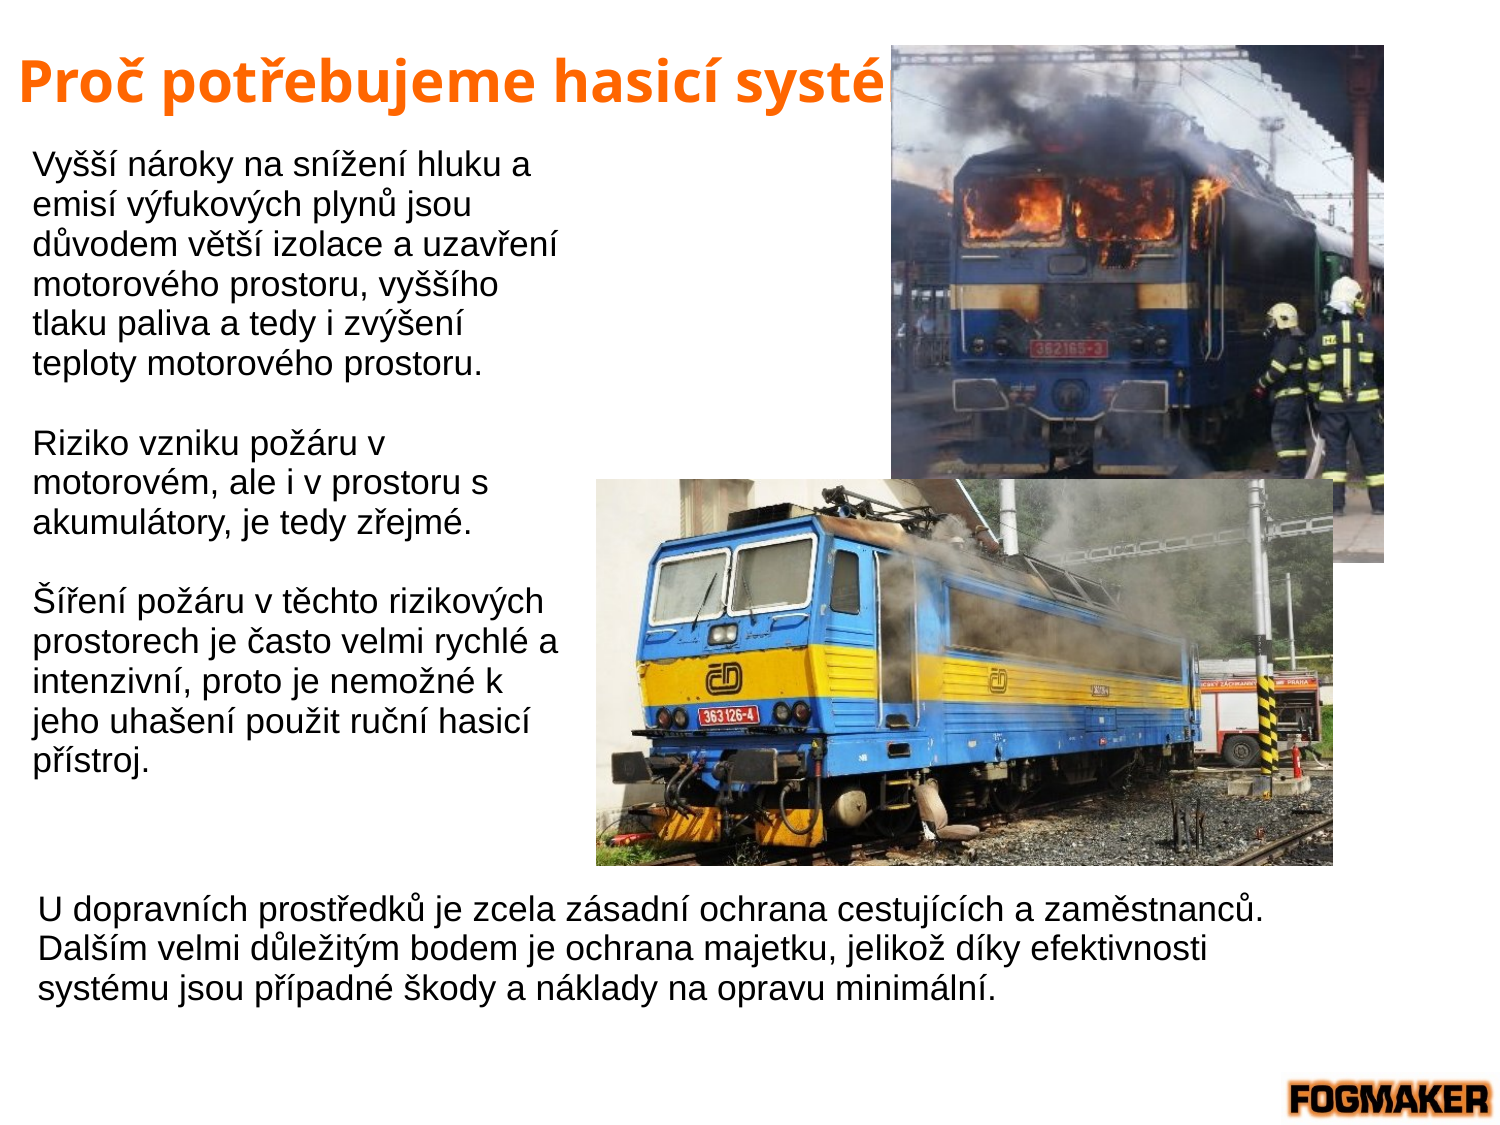

Proč potřebujeme hasicí systém?
Vyšší nároky na snížení hluku a emisí výfukových plynů jsou důvodem větší izolace a uzavření motorového prostoru, vyššího tlaku paliva a tedy i zvýšení teploty motorového prostoru.
Riziko vzniku požáru v motorovém, ale i v prostoru s akumulátory, je tedy zřejmé.
Šíření požáru v těchto rizikových prostorech je často velmi rychlé a intenzivní, proto je nemožné k jeho uhašení použit ruční hasicí přístroj.
U dopravních prostředků je zcela zásadní ochrana cestujících a zaměstnanců. Dalším velmi důležitým bodem je ochrana majetku, jelikož díky efektivnosti systému jsou případné škody a náklady na opravu minimální.